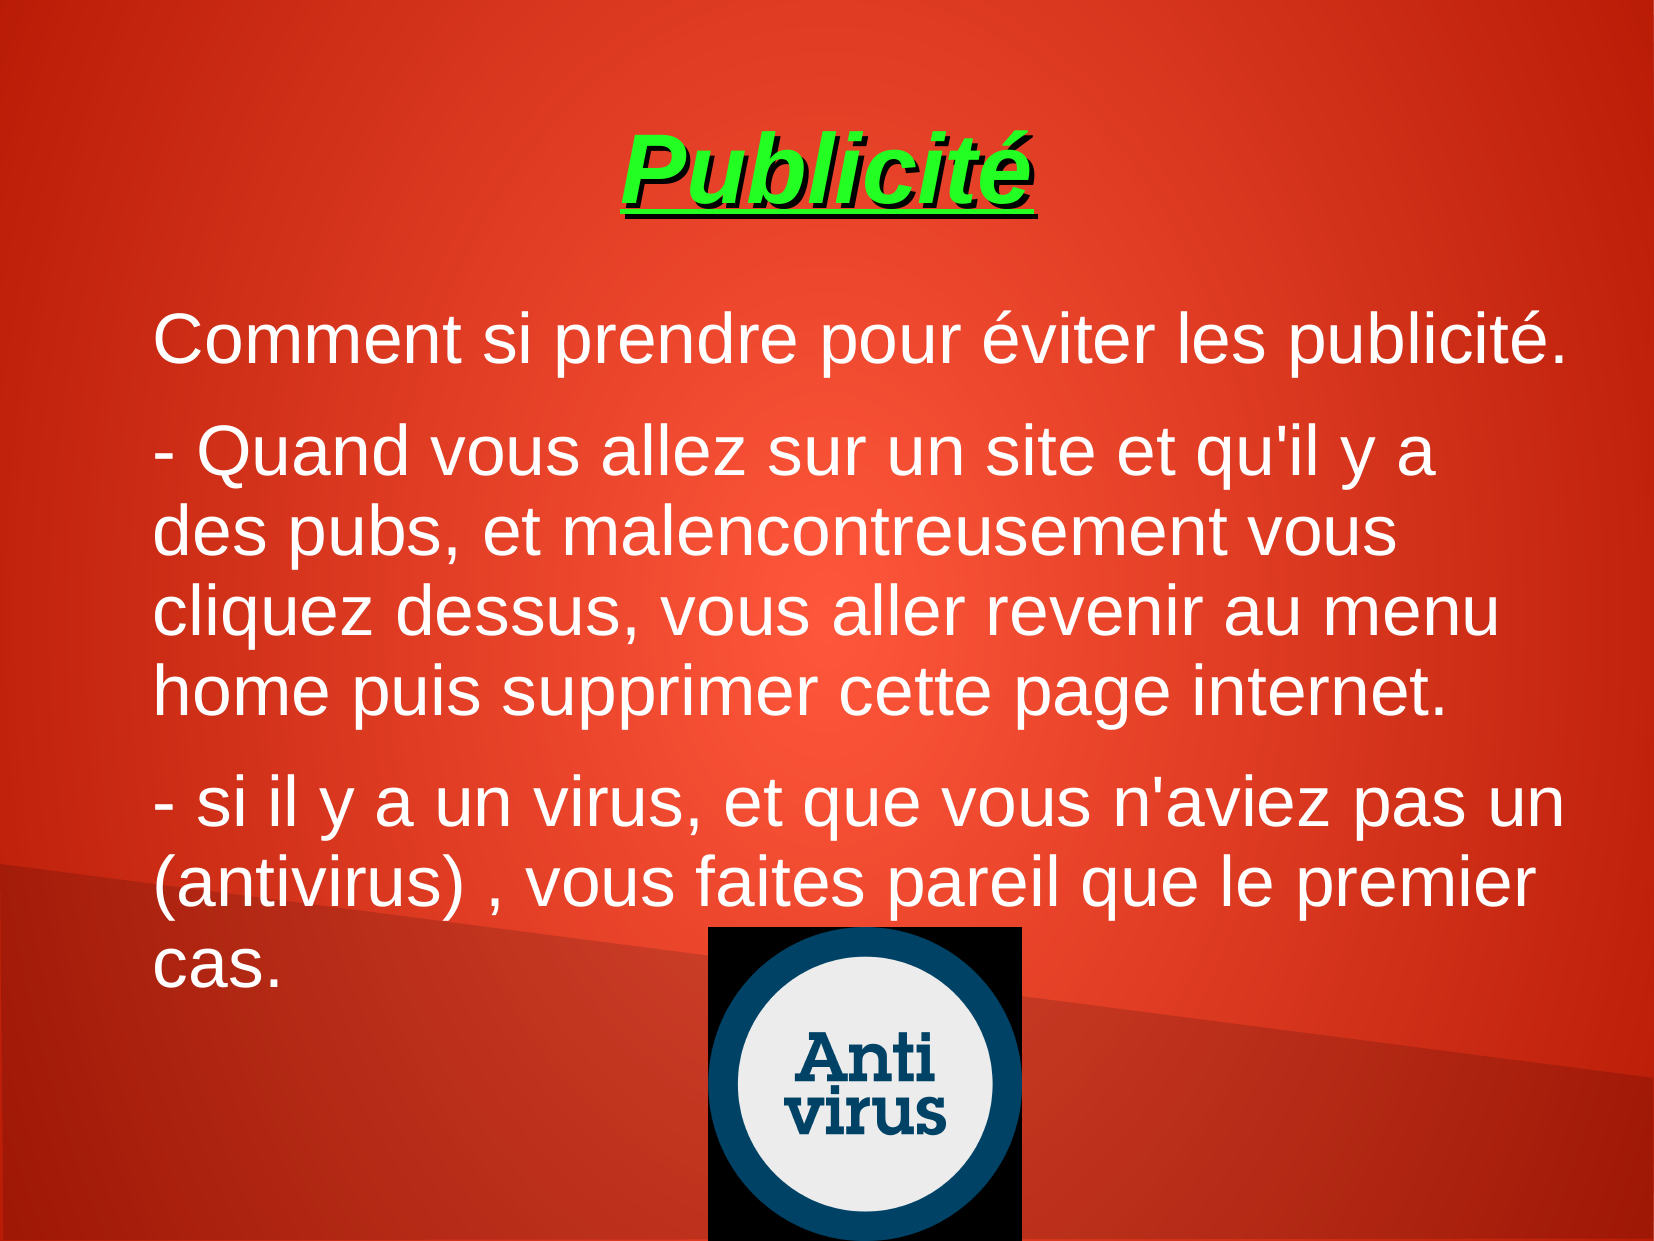

# Publicité
Comment si prendre pour éviter les publicité.
- Quand vous allez sur un site et qu'il y a des pubs, et malencontreusement vous cliquez dessus, vous aller revenir au menu home puis supprimer cette page internet.
- si il y a un virus, et que vous n'aviez pas un (antivirus) , vous faites pareil que le premier cas.